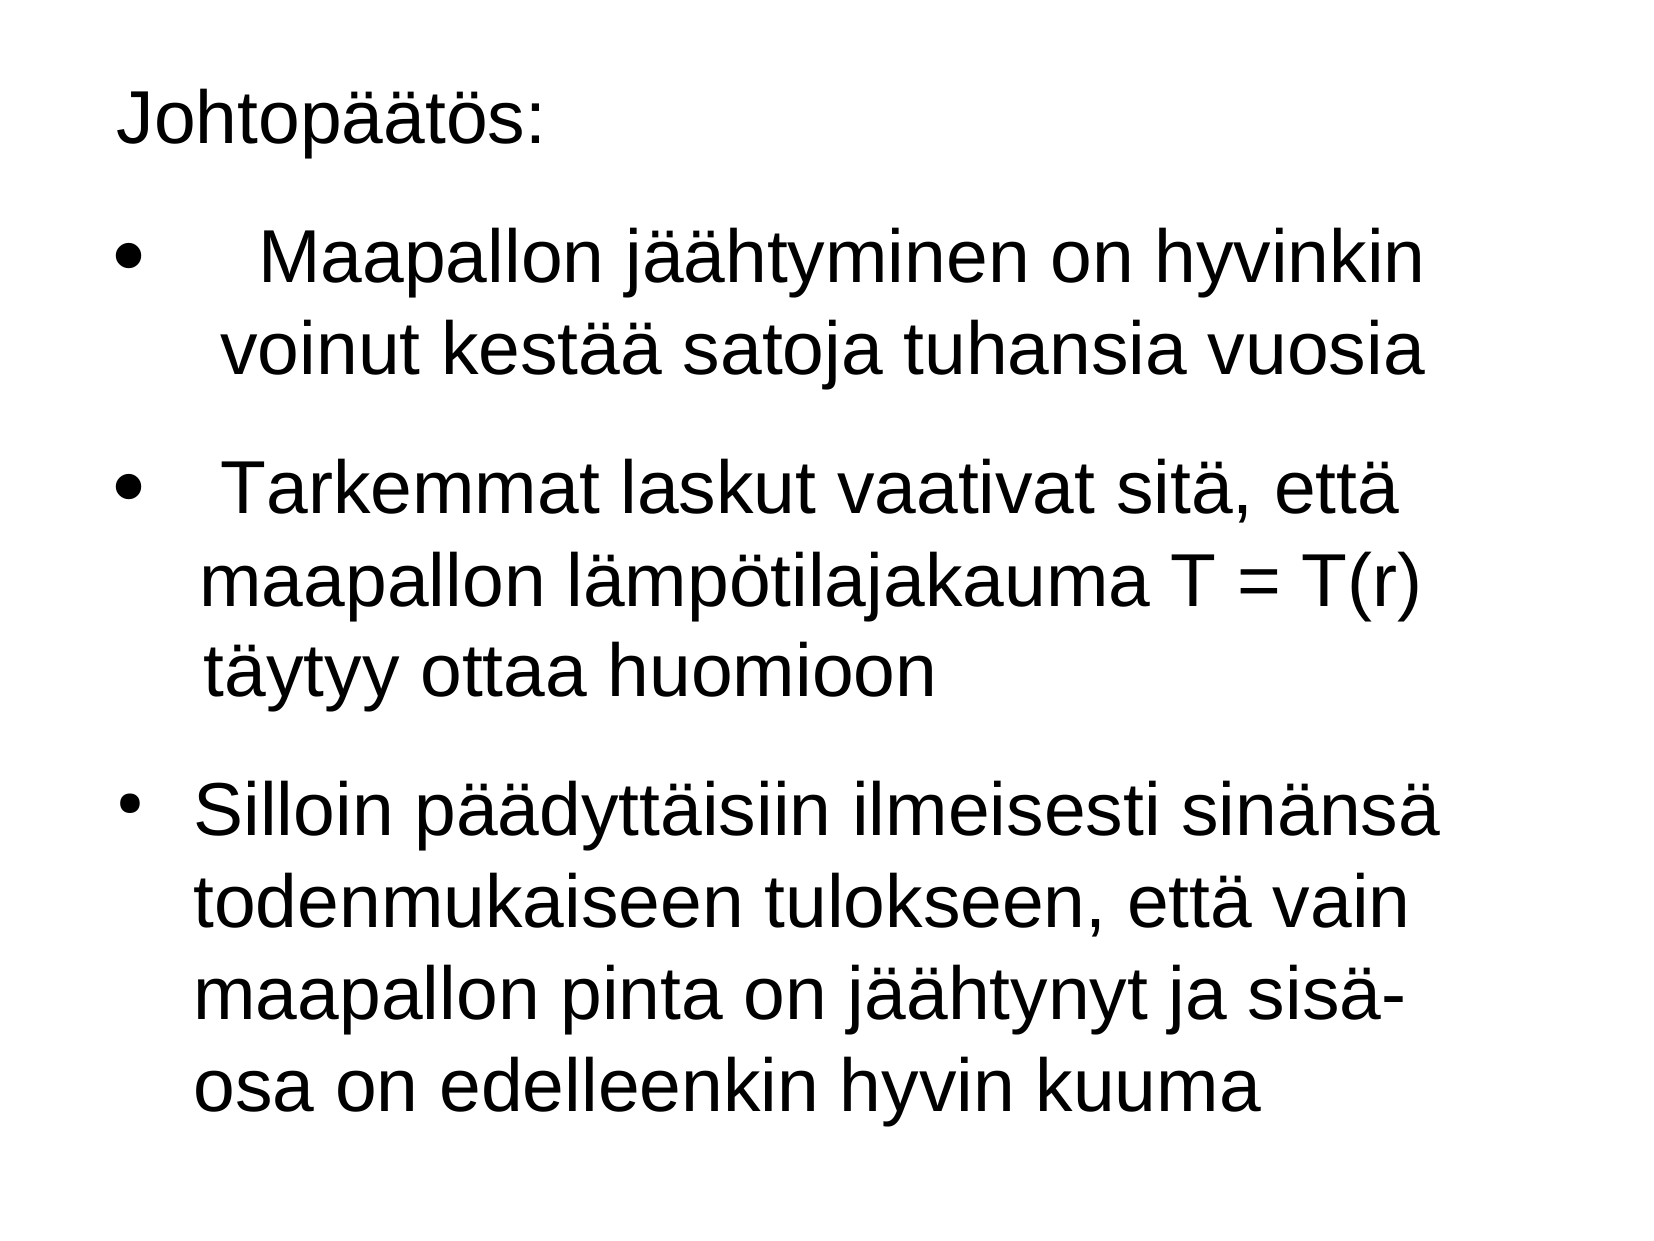

Johtopäätös:
	 Maapallon jäähtyminen on hyvinkin
 voinut kestää satoja tuhansia vuosia
	 Tarkemmat laskut vaativat sitä, että
 maapallon lämpötilajakauma T = T(r) täytyy ottaa huomioon
 Silloin päädyttäisiin ilmeisesti sinänsä
 todenmukaiseen tulokseen, että vain
 maapallon pinta on jäähtynyt ja sisä-
 osa on edelleenkin hyvin kuuma